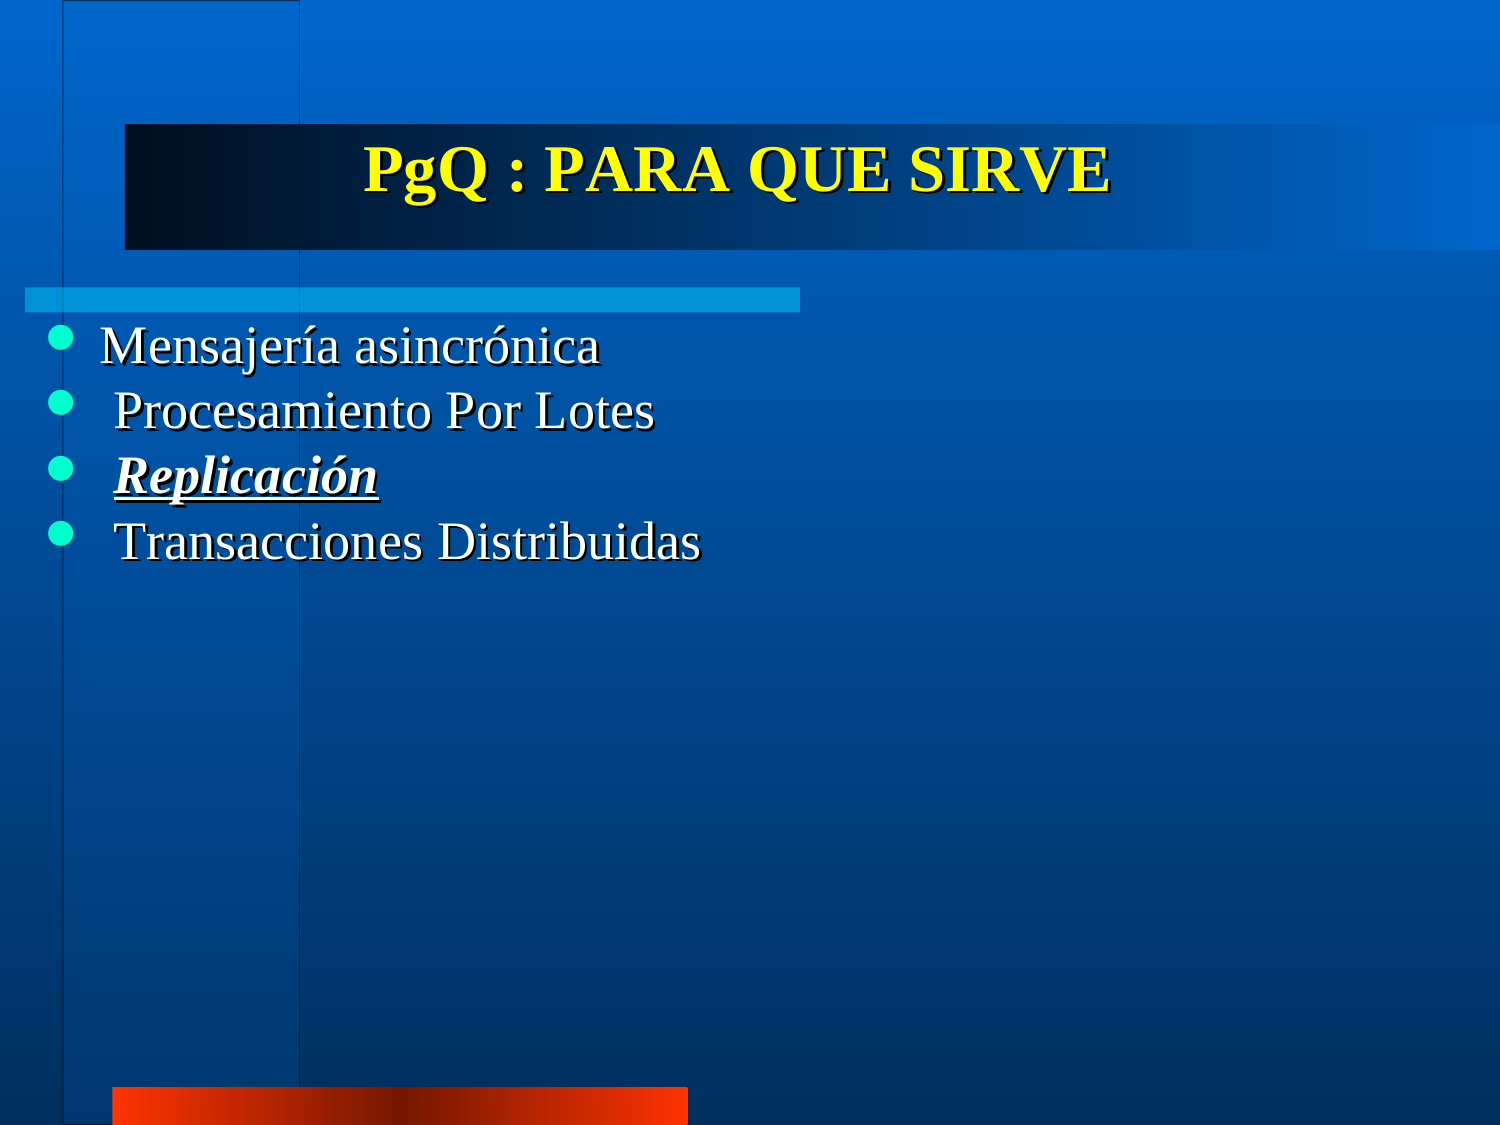

# PgQ : PARA QUE SIRVE
Mensajería asincrónica
 Procesamiento Por Lotes
 Replicación
 Transacciones Distribuidas